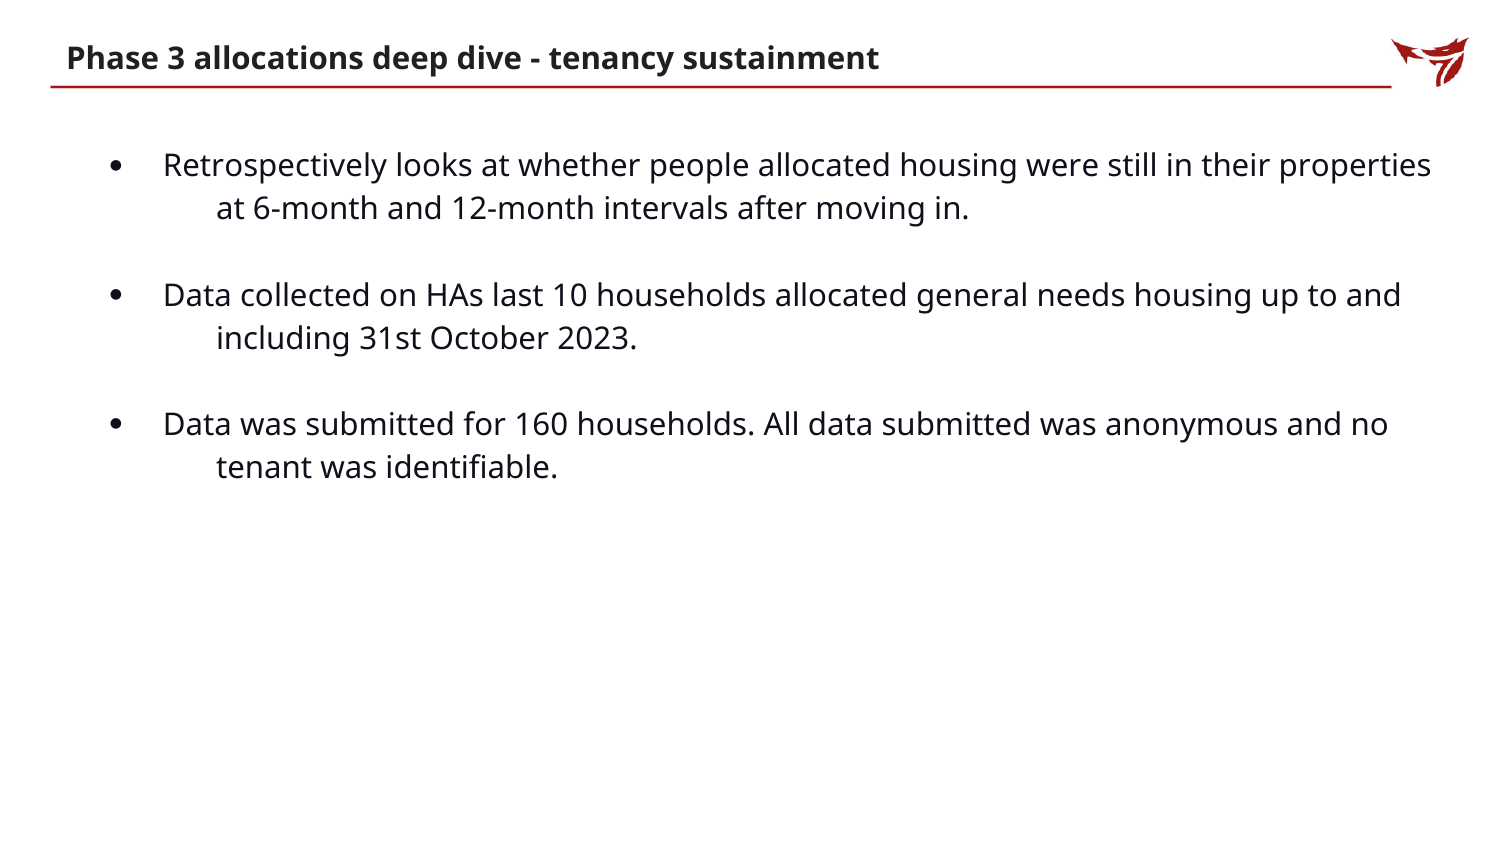

Phase 3 allocations deep dive - tenancy sustainment
# Retrospectively looks at whether people allocated housing were still in their properties at 6-month and 12-month intervals after moving in.
Data collected on HAs last 10 households allocated general needs housing up to and including 31st October 2023.
Data was submitted for 160 households. All data submitted was anonymous and no tenant was identifiable.